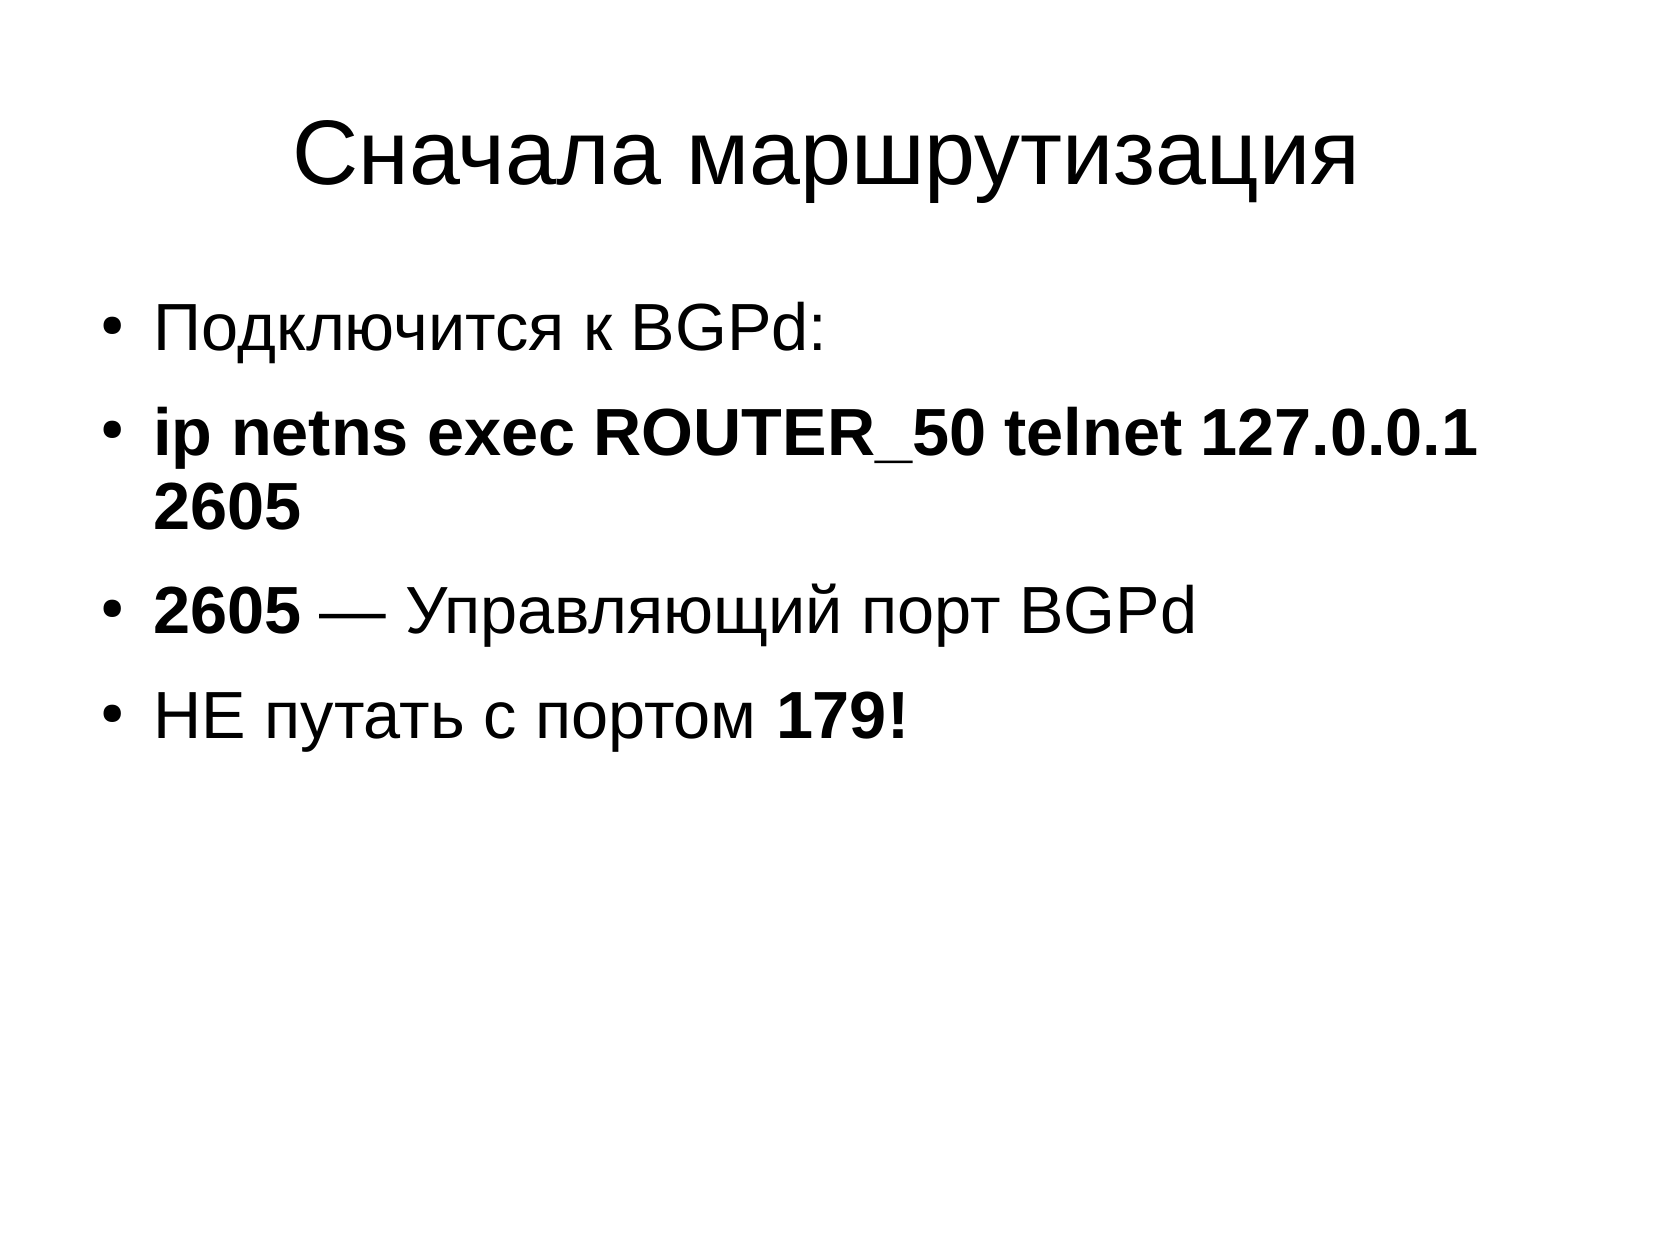

# Сначала маршрутизация
Подключится к BGPd:
ip netns exec ROUTER_50 telnet 127.0.0.1 2605
2605 — Управляющий порт BGPd
НЕ путать с портом 179!